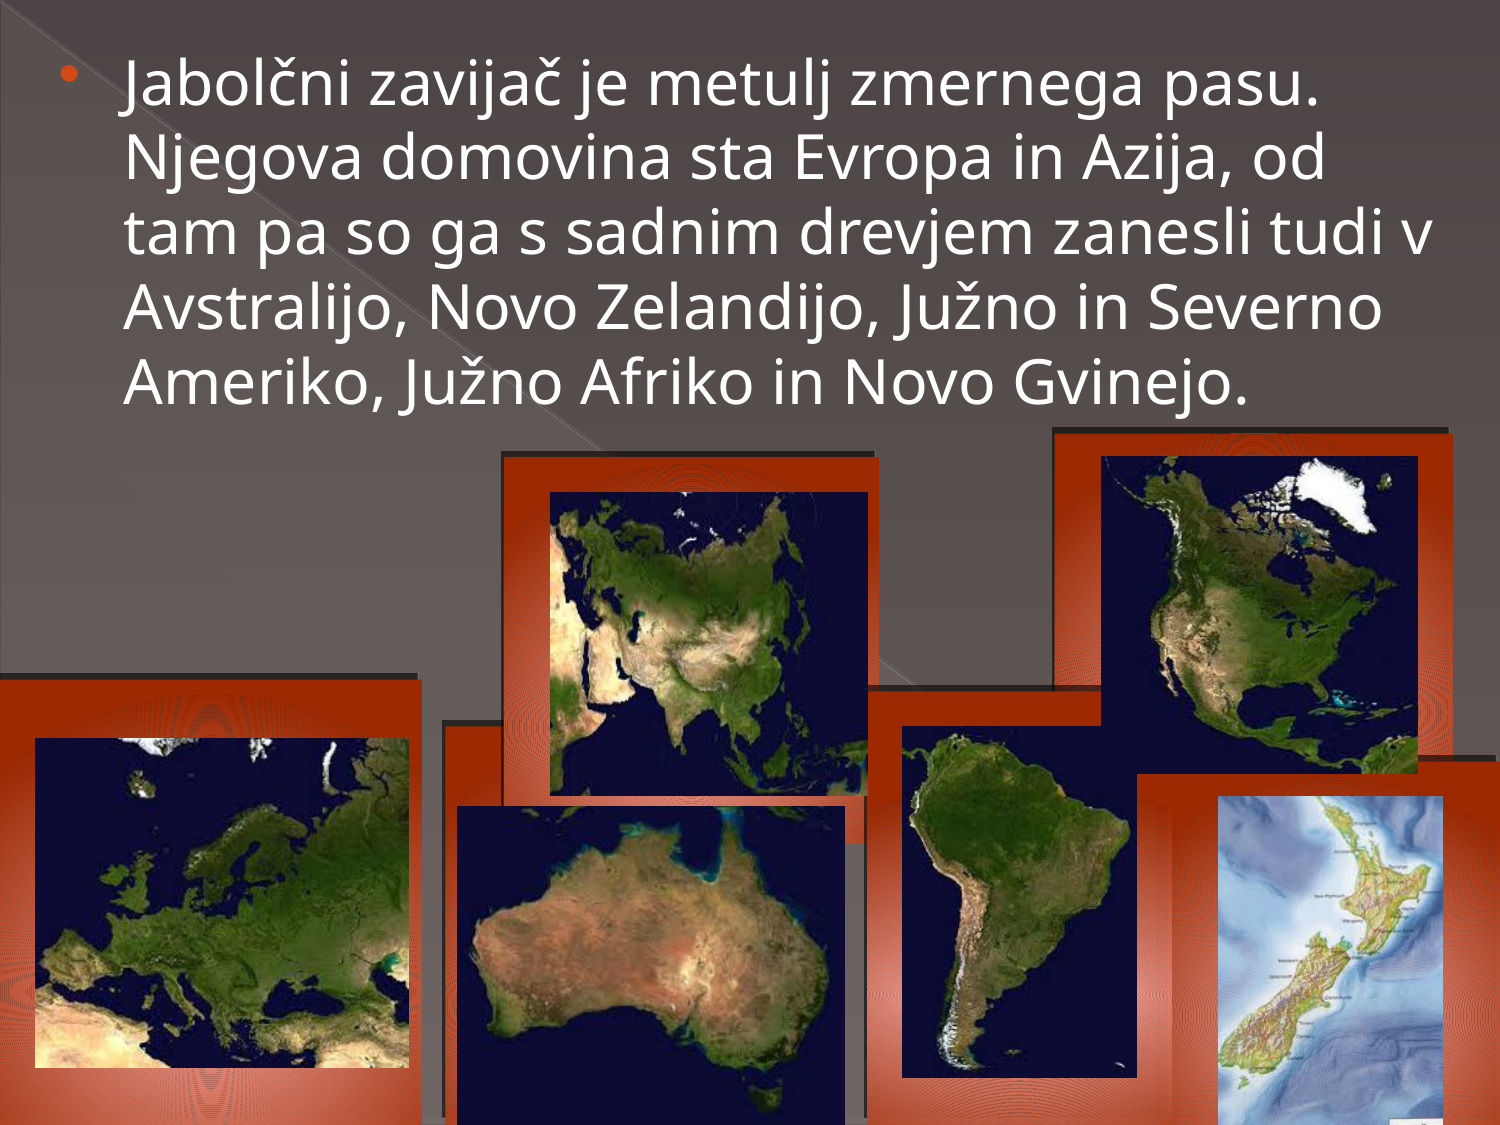

# Jabolčni zavijač je metulj zmernega pasu. Njegova domovina sta Evropa in Azija, od tam pa so ga s sadnim drevjem zanesli tudi v Avstralijo, Novo Zelandijo, Južno in Severno Ameriko, Južno Afriko in Novo Gvinejo.